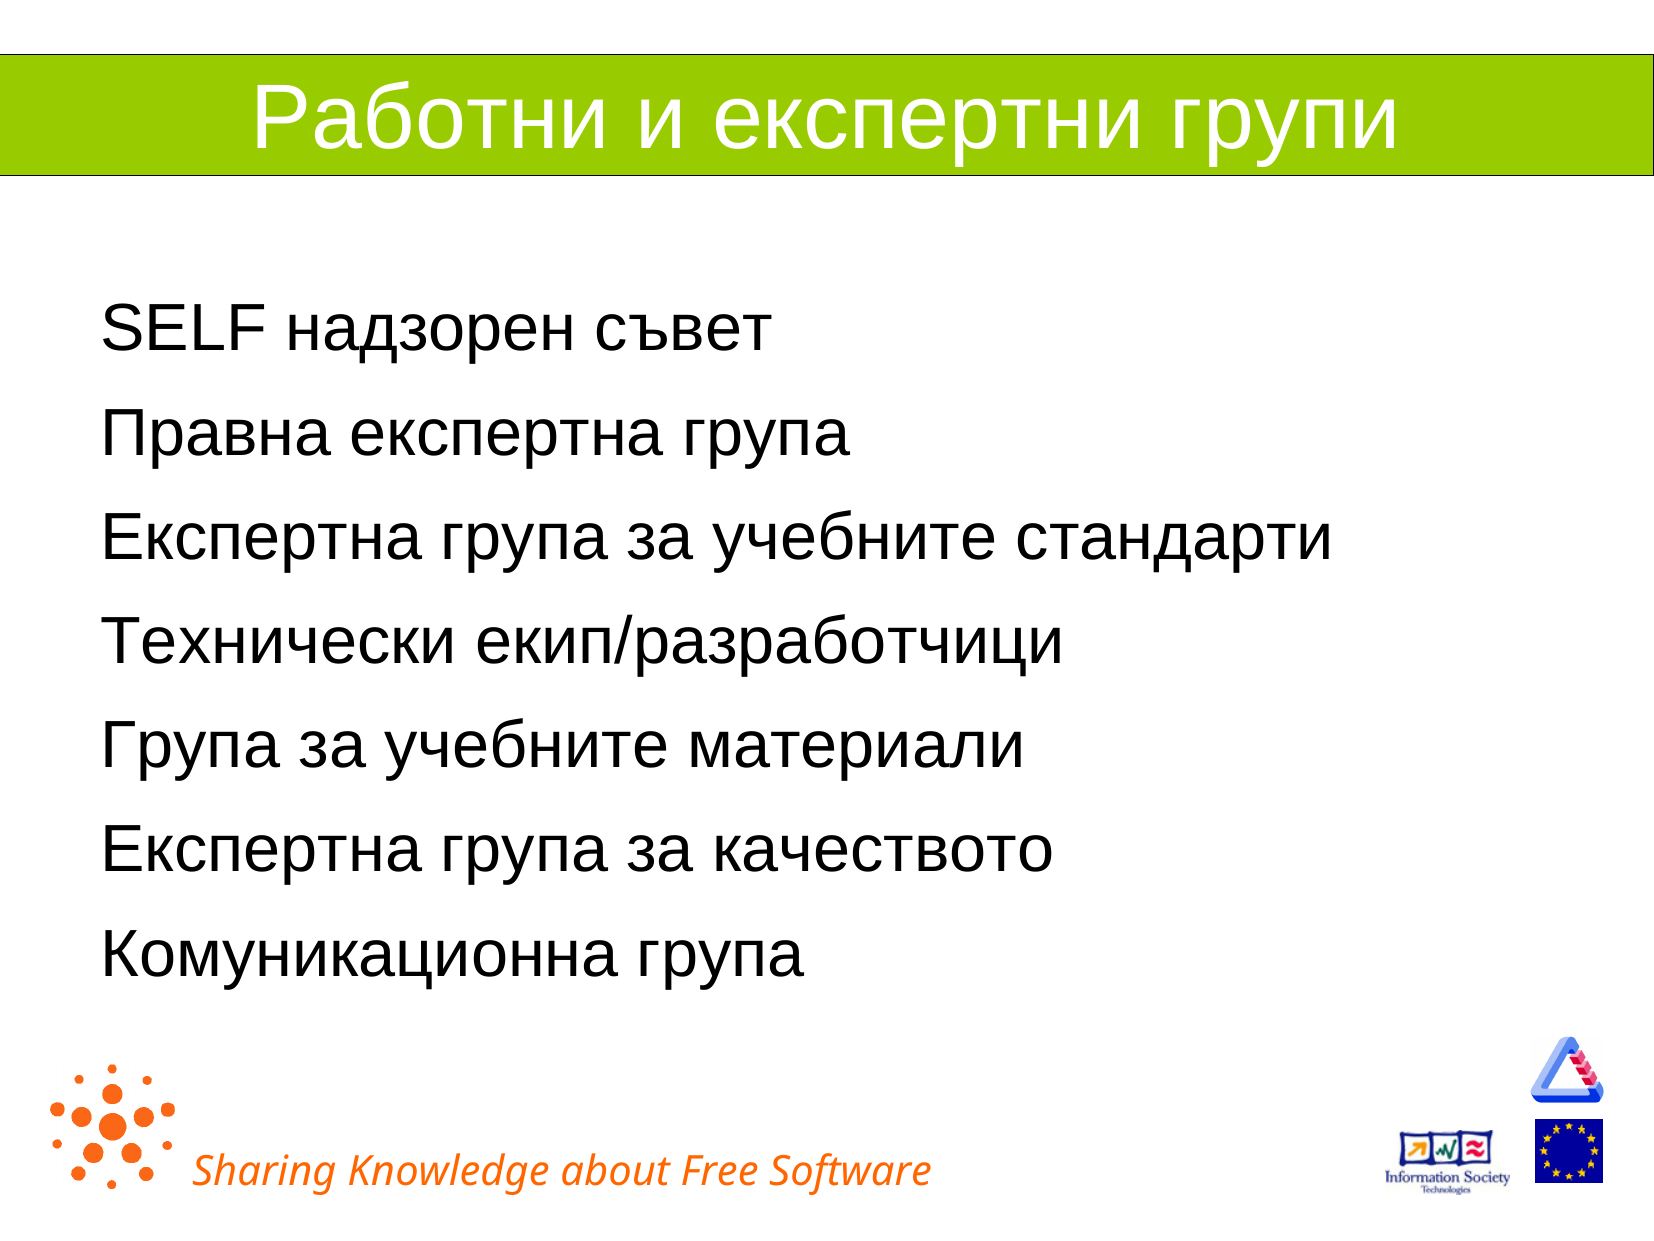

# Работни и експертни групи
SELF надзорен съвет
Правна експертна група
Експертна група за учебните стандарти
Технически екип/разработчици
Група за учебните материали
Експертна група за качеството
Комуникационна група